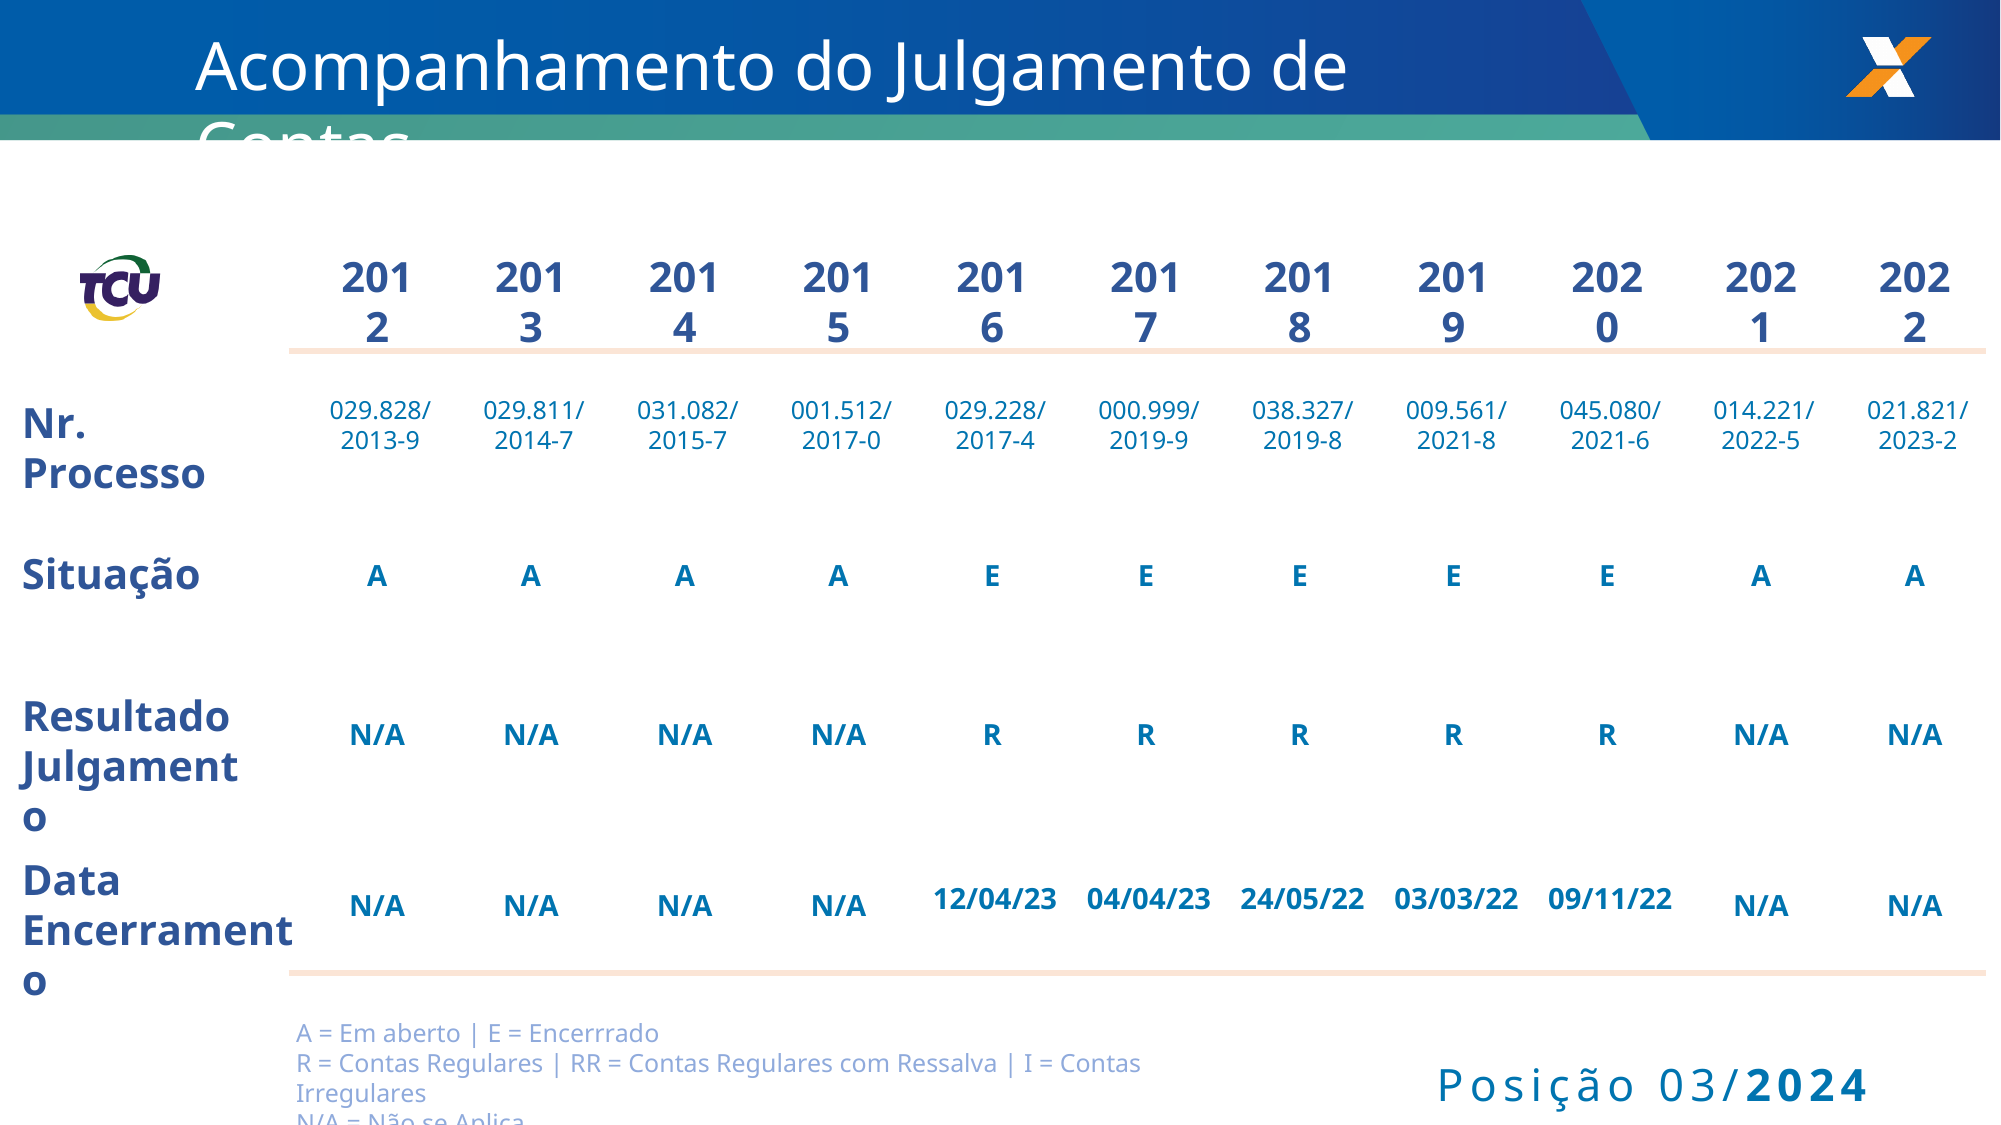

Acompanhamento do Julgamento de Contas
2012
2013
2014
2015
2016
2017
2018
2019
2020
2021
2022
029.828/
2013-9
029.811/
2014-7
031.082/
2015-7
001.512/
2017-0
029.228/
2017-4
000.999/
2019-9
038.327/
2019-8
009.561/
2021-8
045.080/
2021-6
014.221/
2022-5
021.821/
2023-2
Nr. Processo
Situação
A
A
A
A
E
E
E
E
E
A
A
Resultado Julgamento
N/A
N/A
N/A
N/A
R
R
R
R
R
N/A
N/A
Data Encerramento
12/04/23
04/04/23
24/05/22
03/03/22
09/11/22
N/A
N/A
N/A
N/A
N/A
N/A
A = Em aberto | E = Encerrrado
R = Contas Regulares | RR = Contas Regulares com Ressalva | I = Contas Irregulares
N/A = Não se Aplica
Posição 03/2024